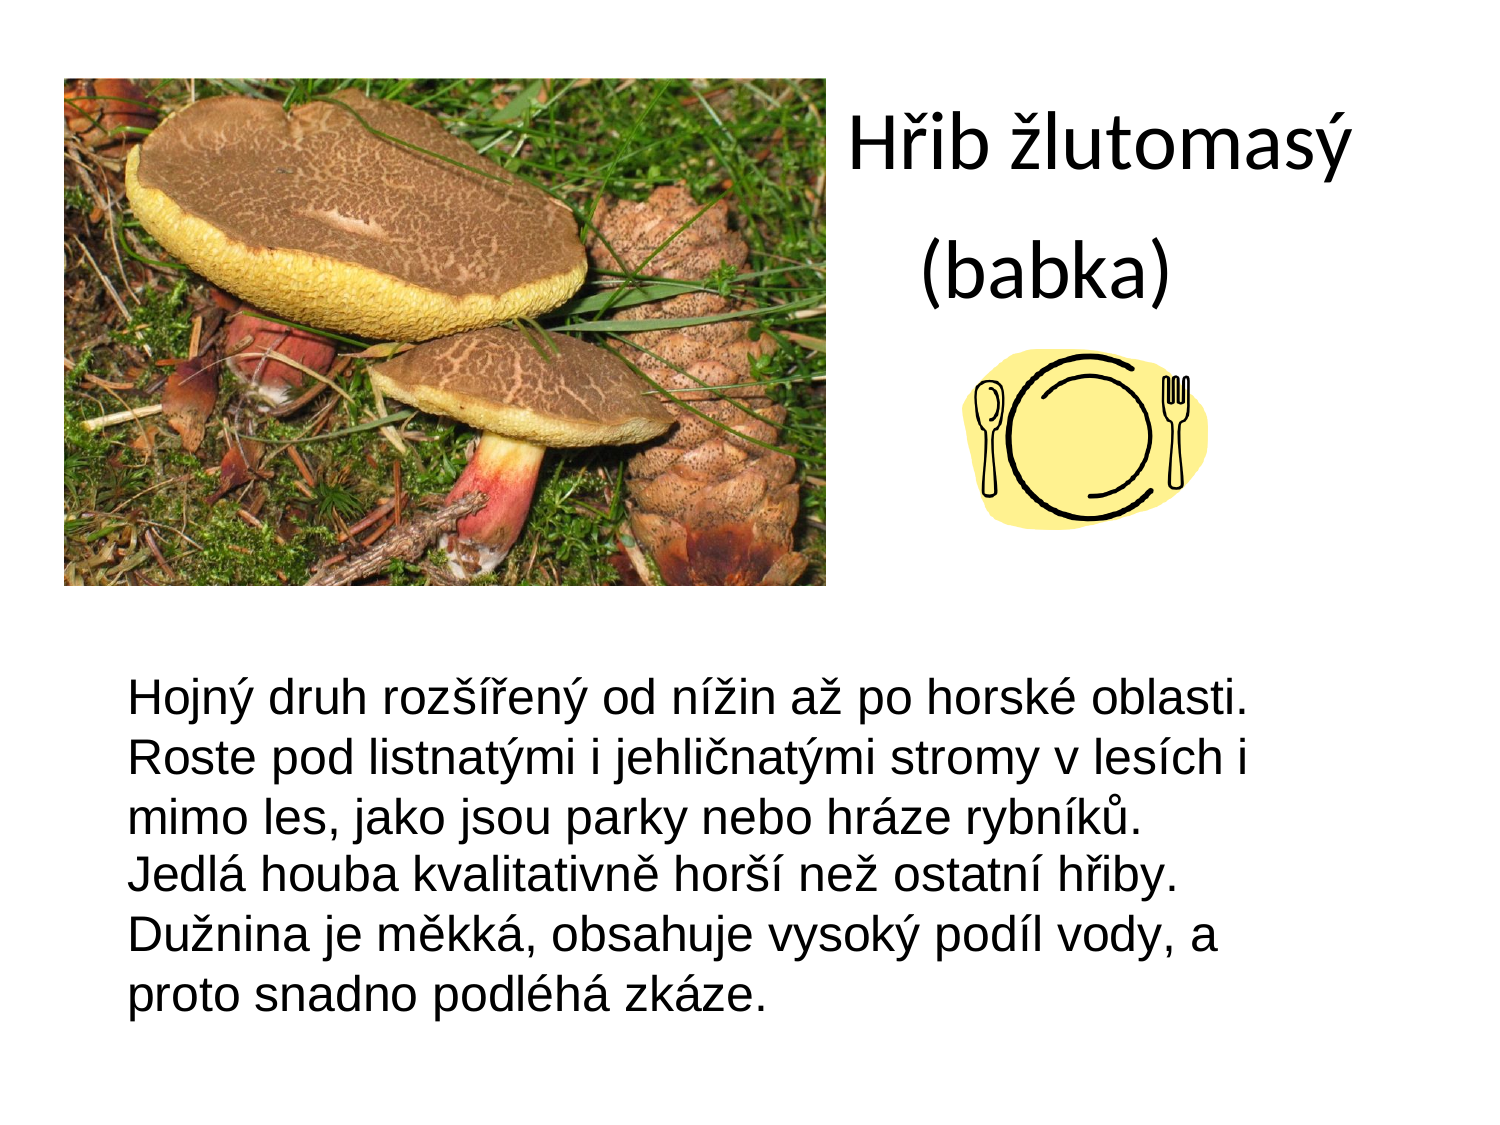

Hřib žlutomasý
(babka)
Hojný druh rozšířený od nížin až po horské oblasti. Roste pod listnatými i jehličnatými stromy v lesích i mimo les, jako jsou parky nebo hráze rybníků.
Jedlá houba kvalitativně horší než ostatní hřiby. Dužnina je měkká, obsahuje vysoký podíl vody, a proto snadno podléhá zkáze.